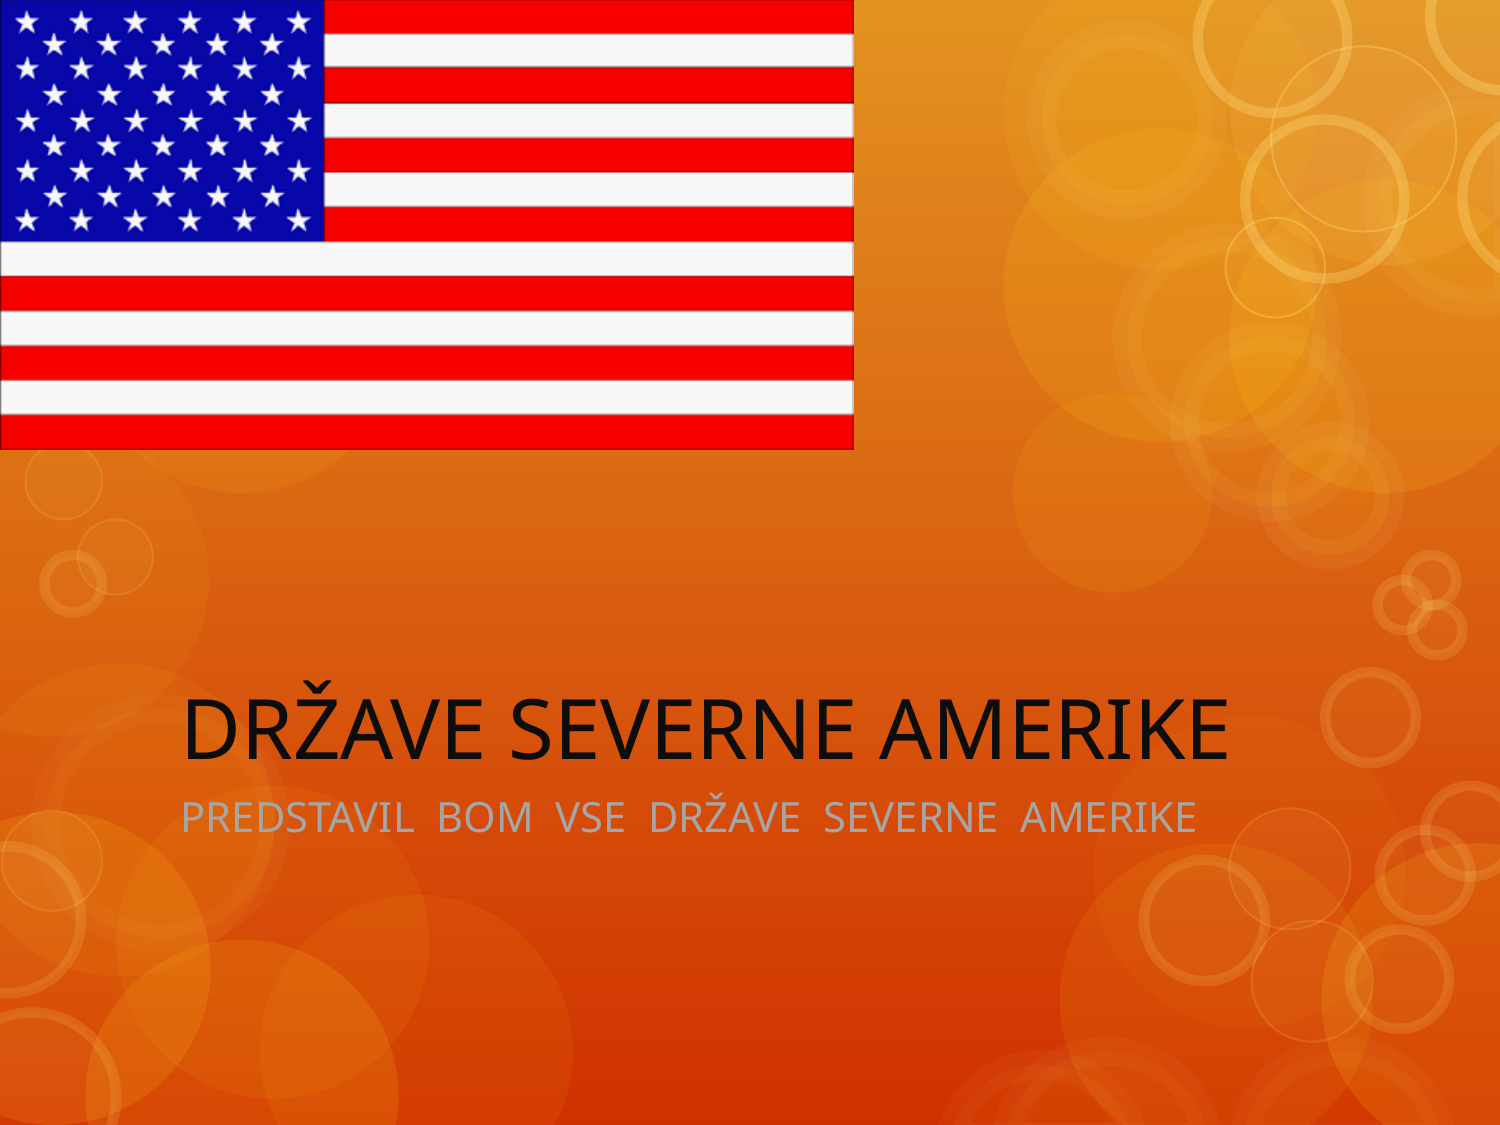

# DRŽAVE SEVERNE AMERIKE
PREDSTAVIL BOM VSE DRŽAVE SEVERNE AMERIKE